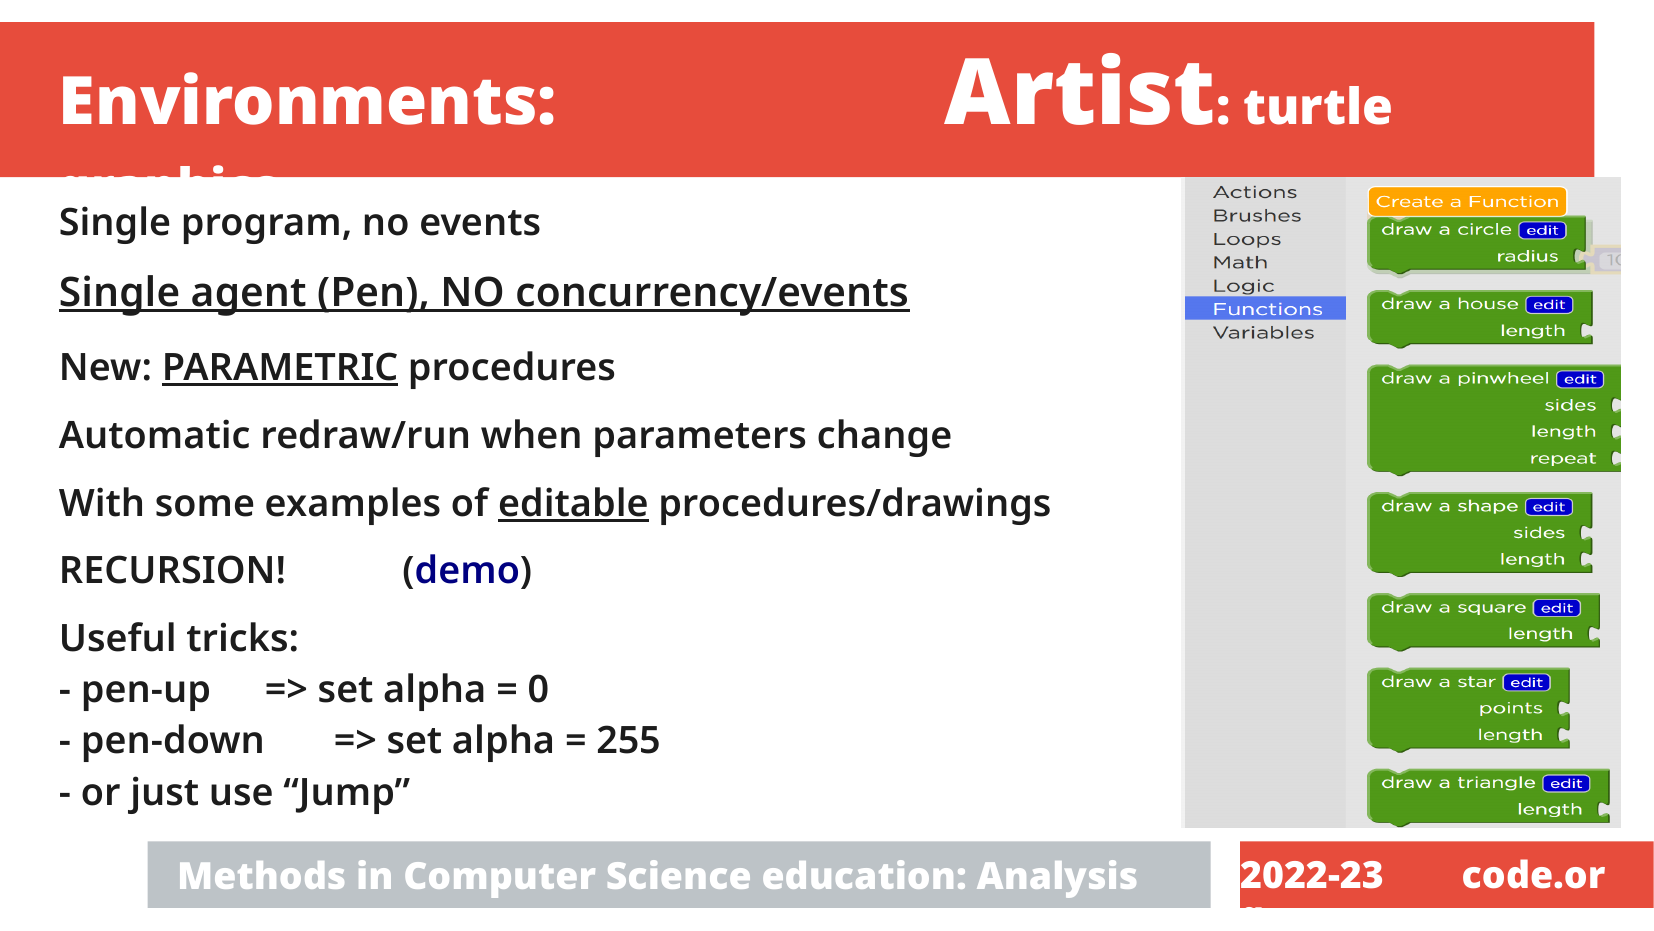

# Environments: 					 	Artist: turtle graphics
Single program, no events
Single agent (Pen), NO concurrency/events
New: PARAMETRIC procedures
Automatic redraw/run when parameters change
With some examples of editable procedures/drawings
RECURSION! 				(demo)
Useful tricks:
- pen-up		=> set alpha = 0
- pen-down	=> set alpha = 255
- or just use “Jump”
Methods in Computer Science education: Analysis
2022-23 code.org